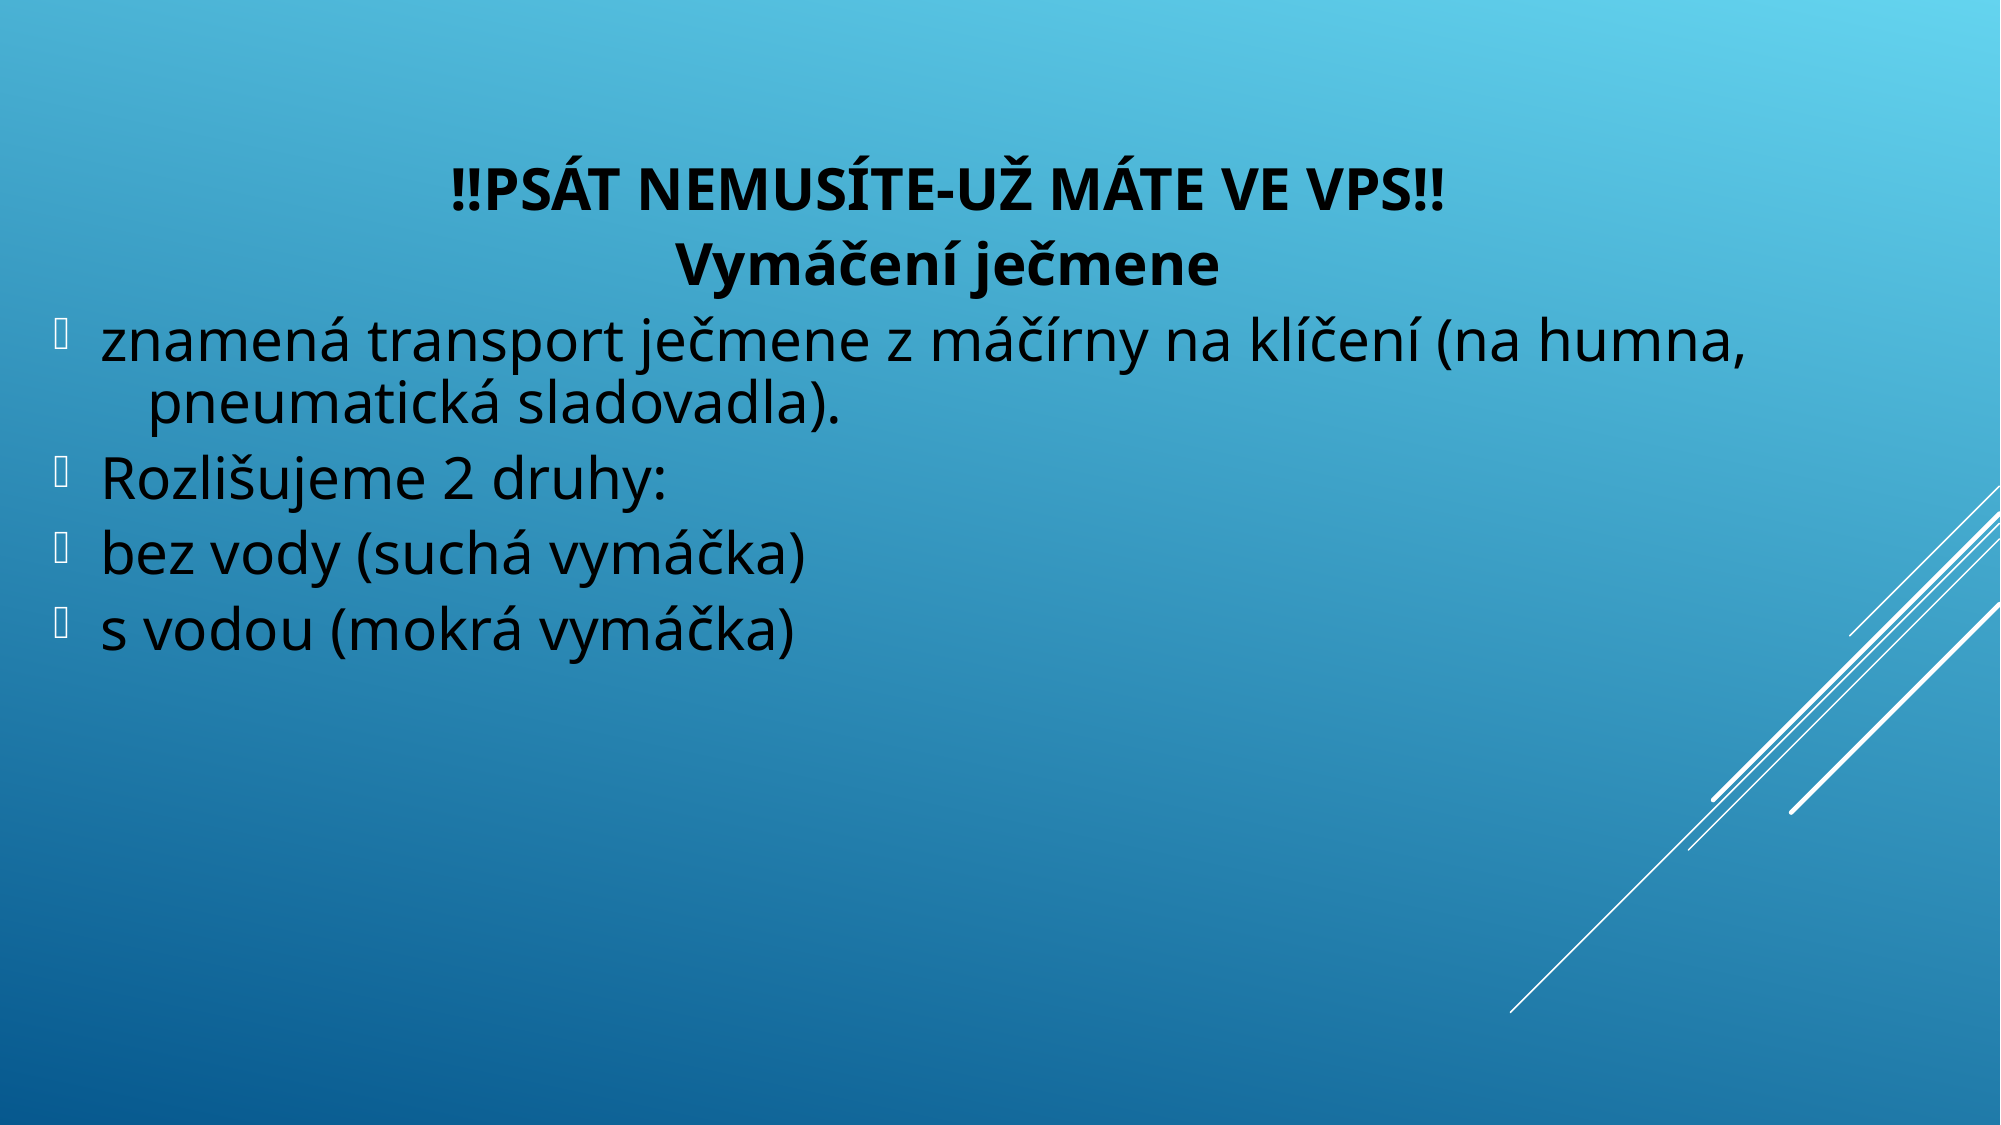

!!PSÁT NEMUSÍTE-UŽ MÁTE VE VPS!!
Vymáčení ječmene
znamená transport ječmene z máčírny na klíčení (na humna, pneumatická sladovadla).
Rozlišujeme 2 druhy:
bez vody (suchá vymáčka)
s vodou (mokrá vymáčka)
#